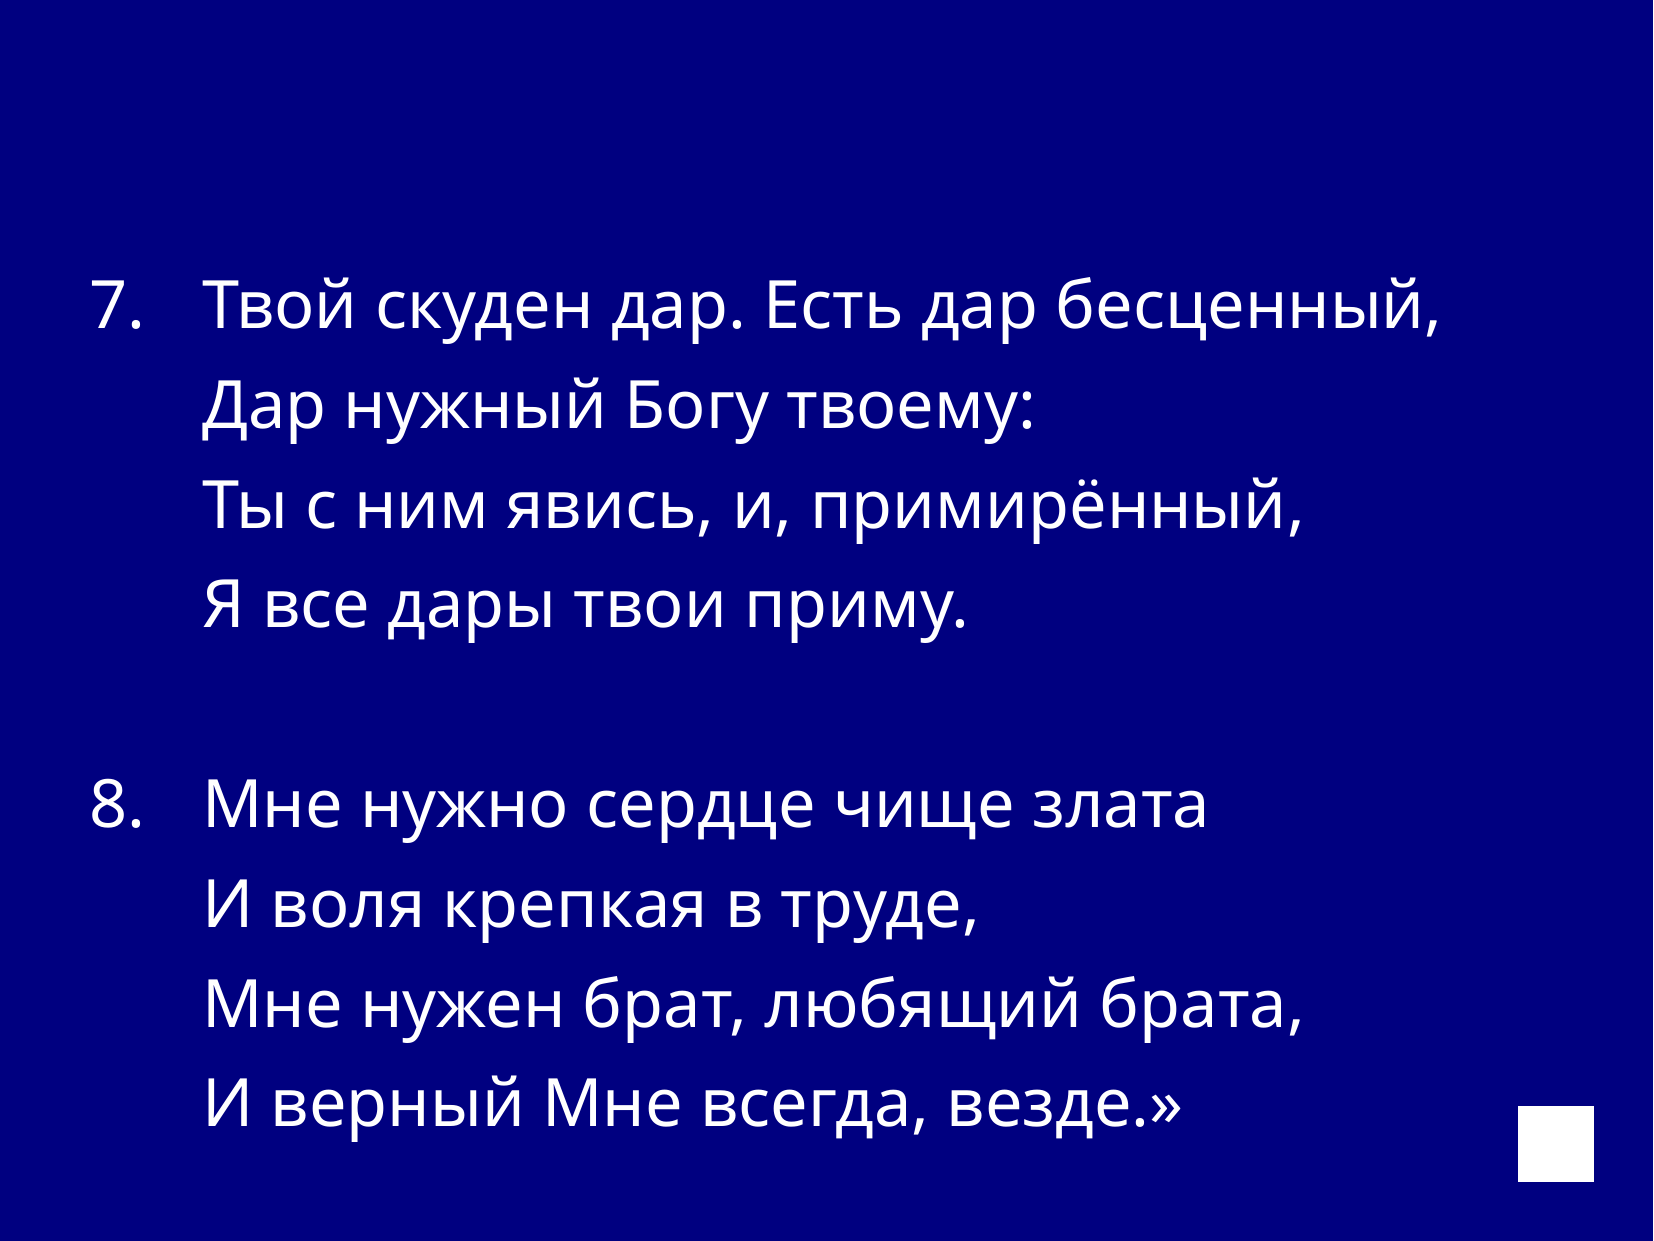

7.	Твой скуден дар. Есть дар бесценный,
	Дар нужный Богу твоему:
	Ты с ним явись, и, примирённый,
	Я все дары твои приму.
8.	Мне нужно сердце чище злата
	И воля крепкая в труде,
	Мне нужен брат, любящий брата,
	И верный Мне всегда, везде.»